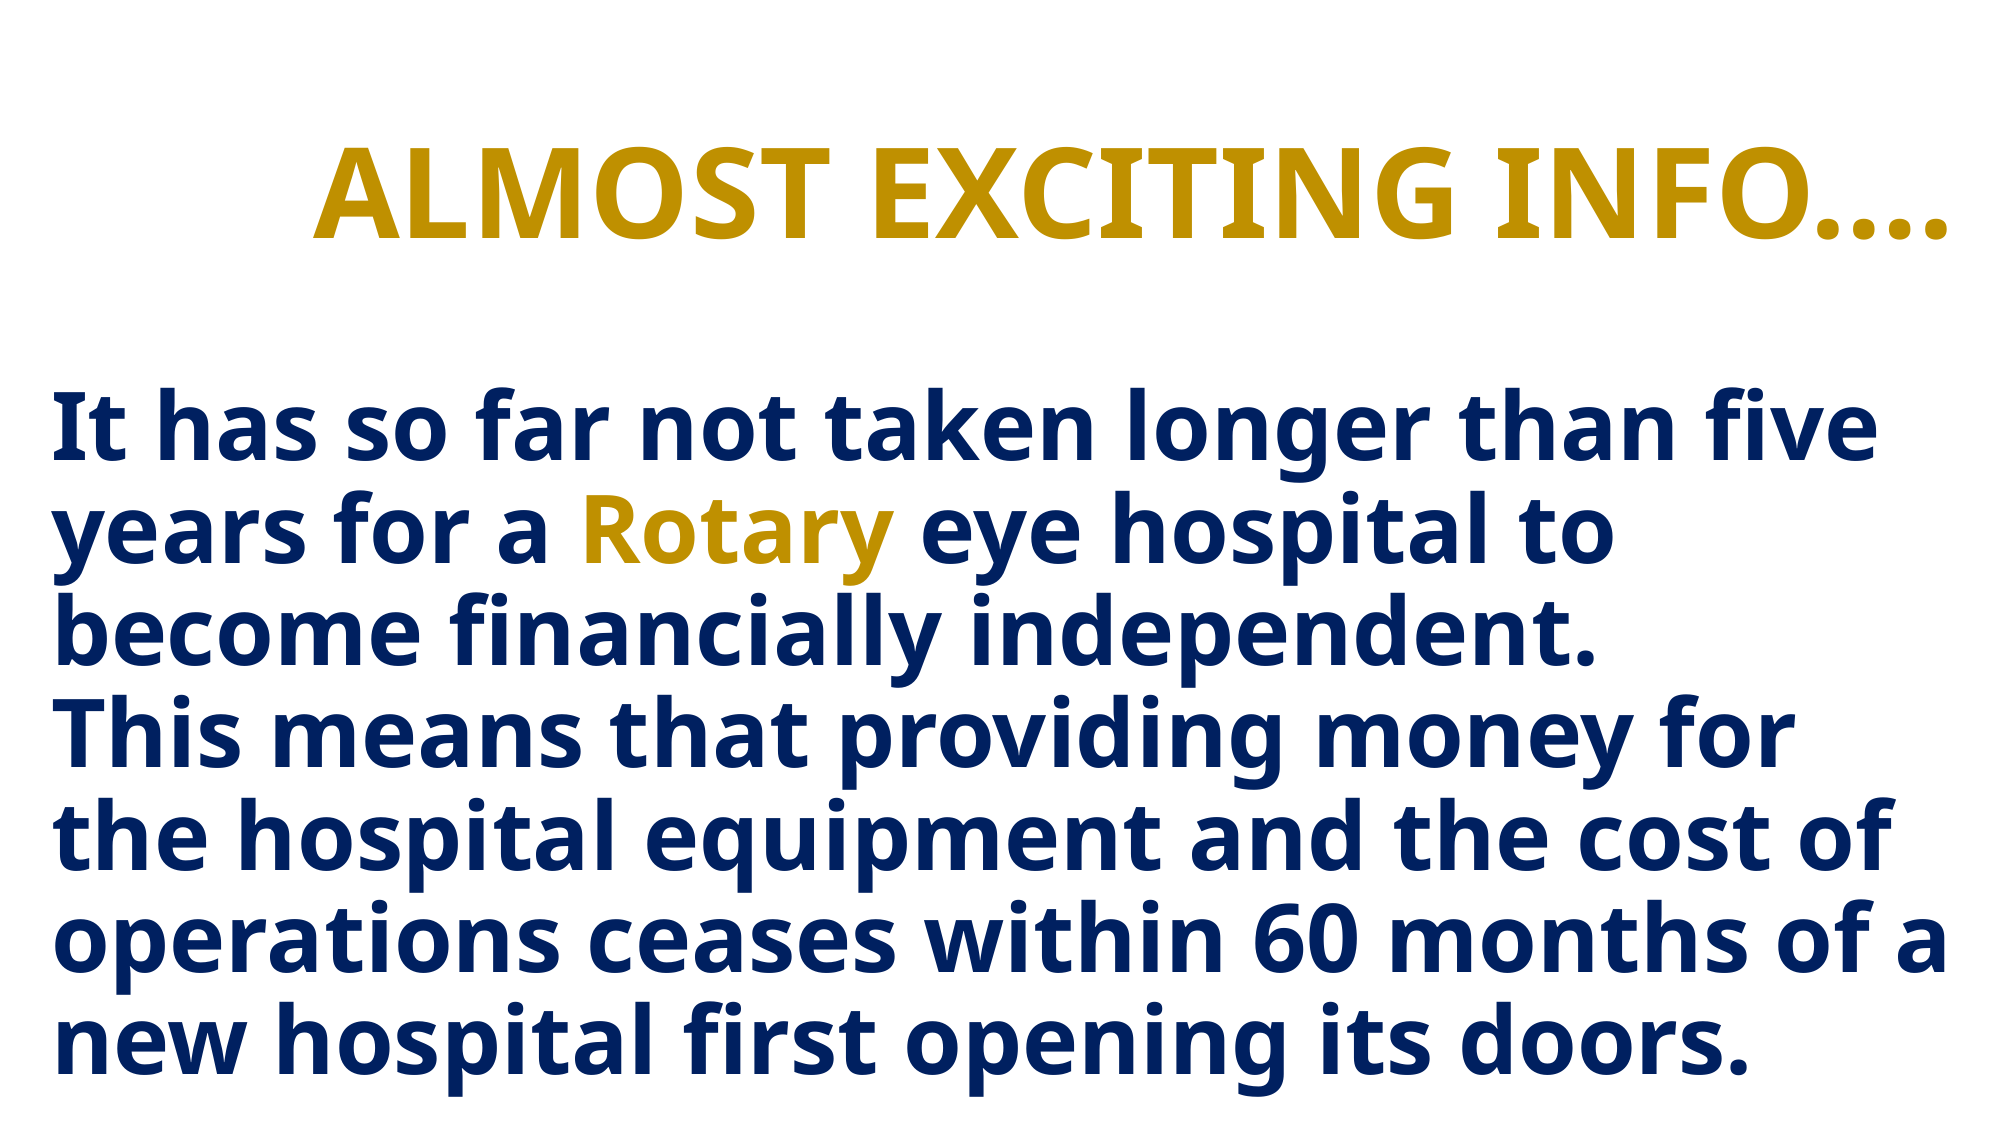

# ALMOST EXCITING INFO…. It has so far not taken longer than five years for a Rotary eye hospital to become financially independent. This means that providing money for the hospital equipment and the cost of operations ceases within 60 months of a new hospital first opening its doors.